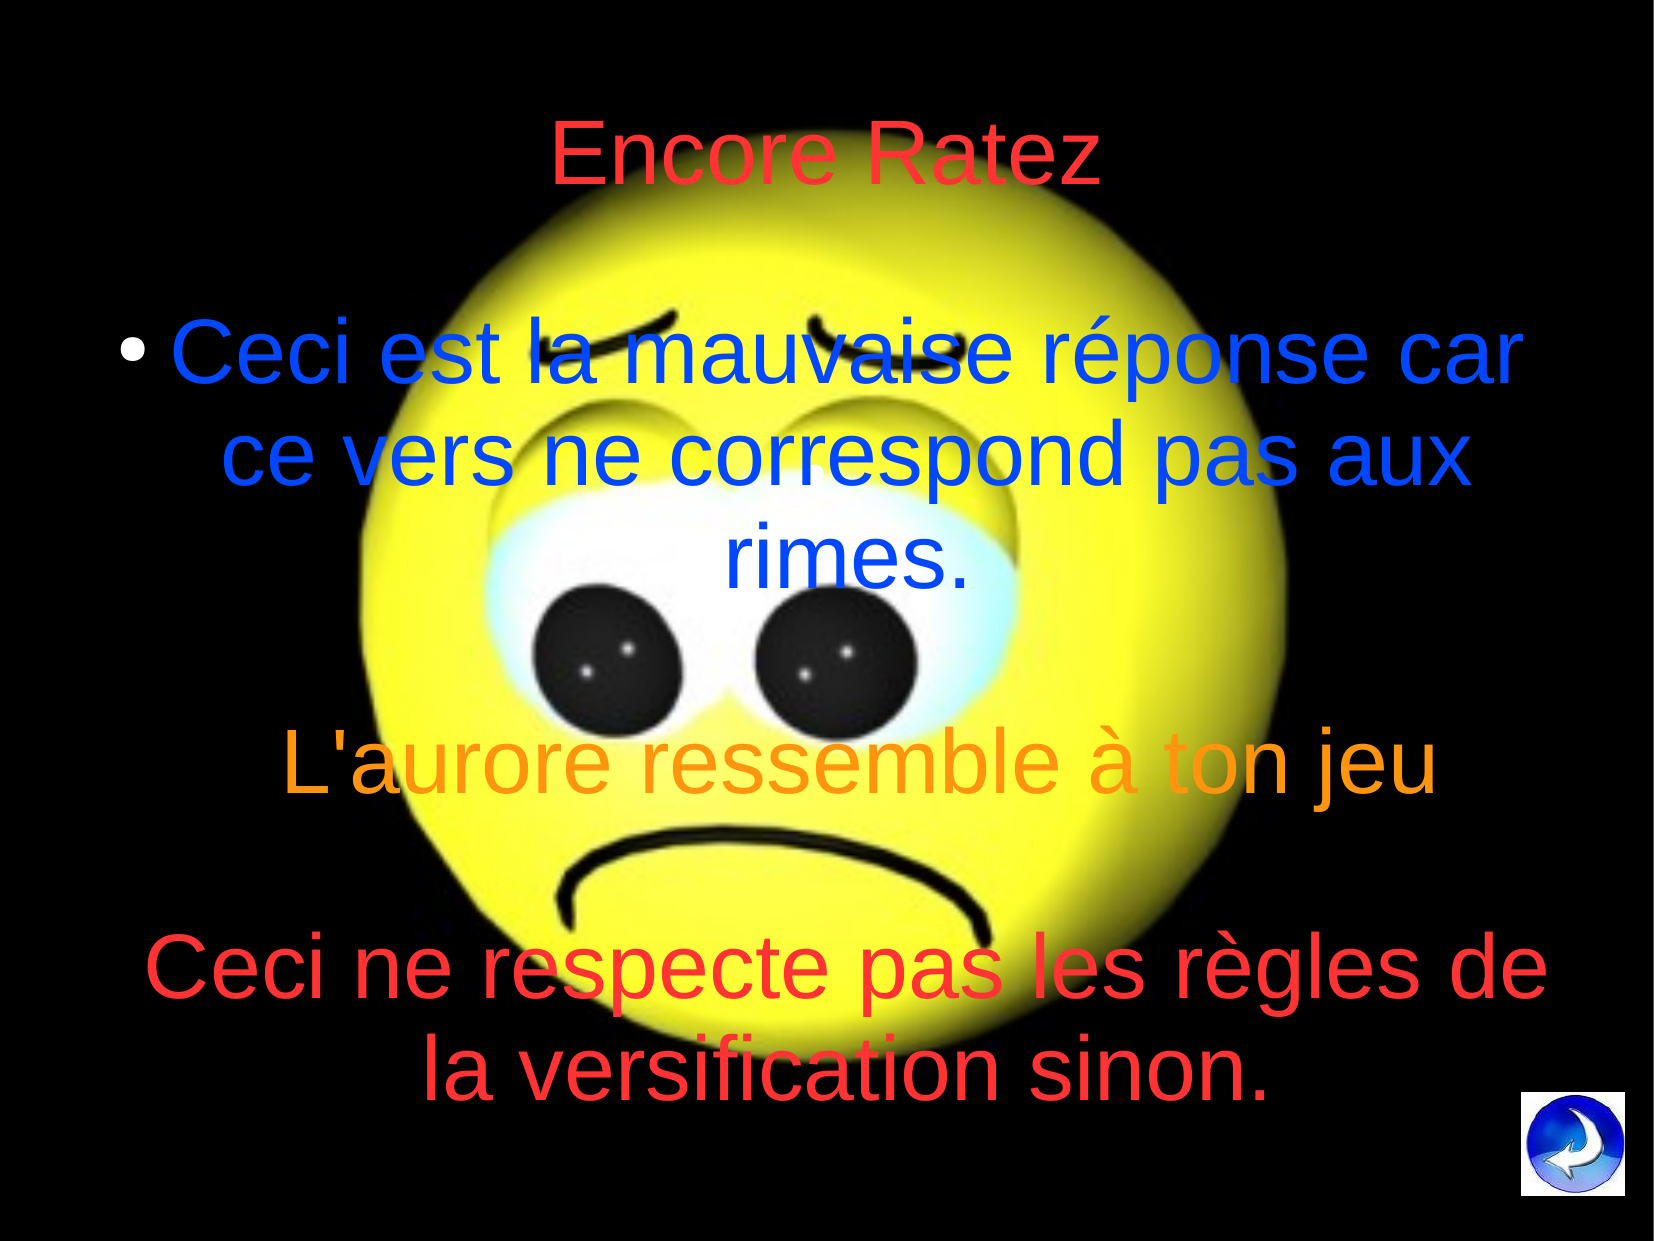

# Encore Ratez
Ceci est la mauvaise réponse car ce vers ne correspond pas aux rimes.
 L'aurore ressemble à ton jeu
Ceci ne respecte pas les règles de la versification sinon.